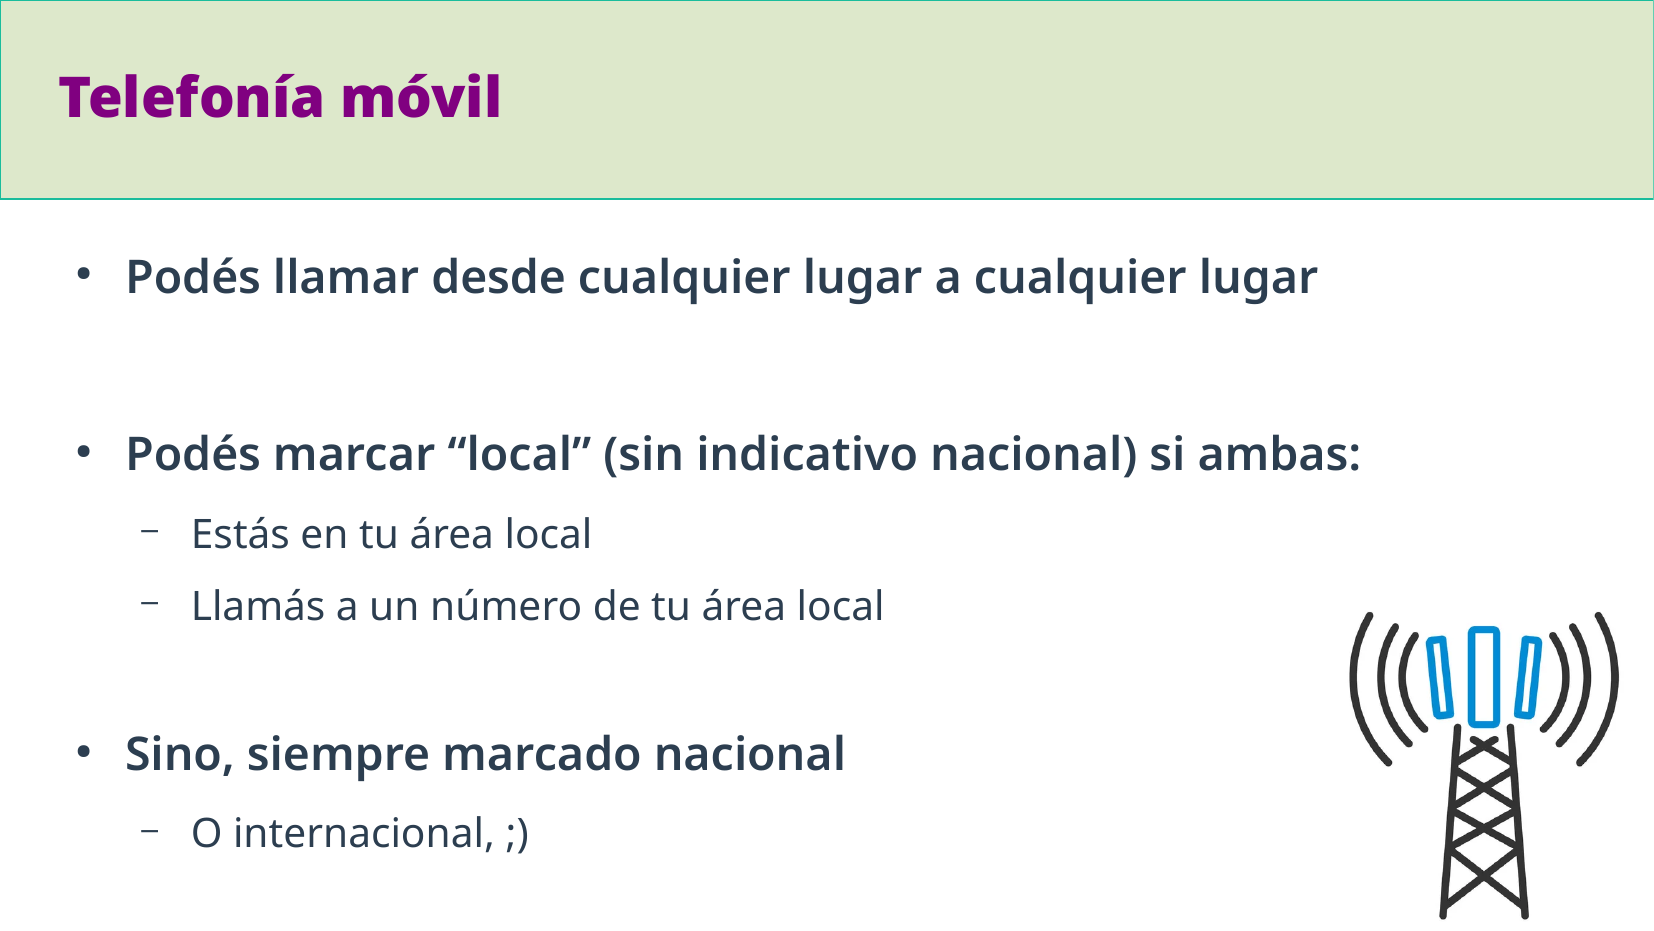

# Telefonía móvil
Podés llamar desde cualquier lugar a cualquier lugar
Podés marcar “local” (sin indicativo nacional) si ambas:
Estás en tu área local
Llamás a un número de tu área local
Sino, siempre marcado nacional
O internacional, ;)